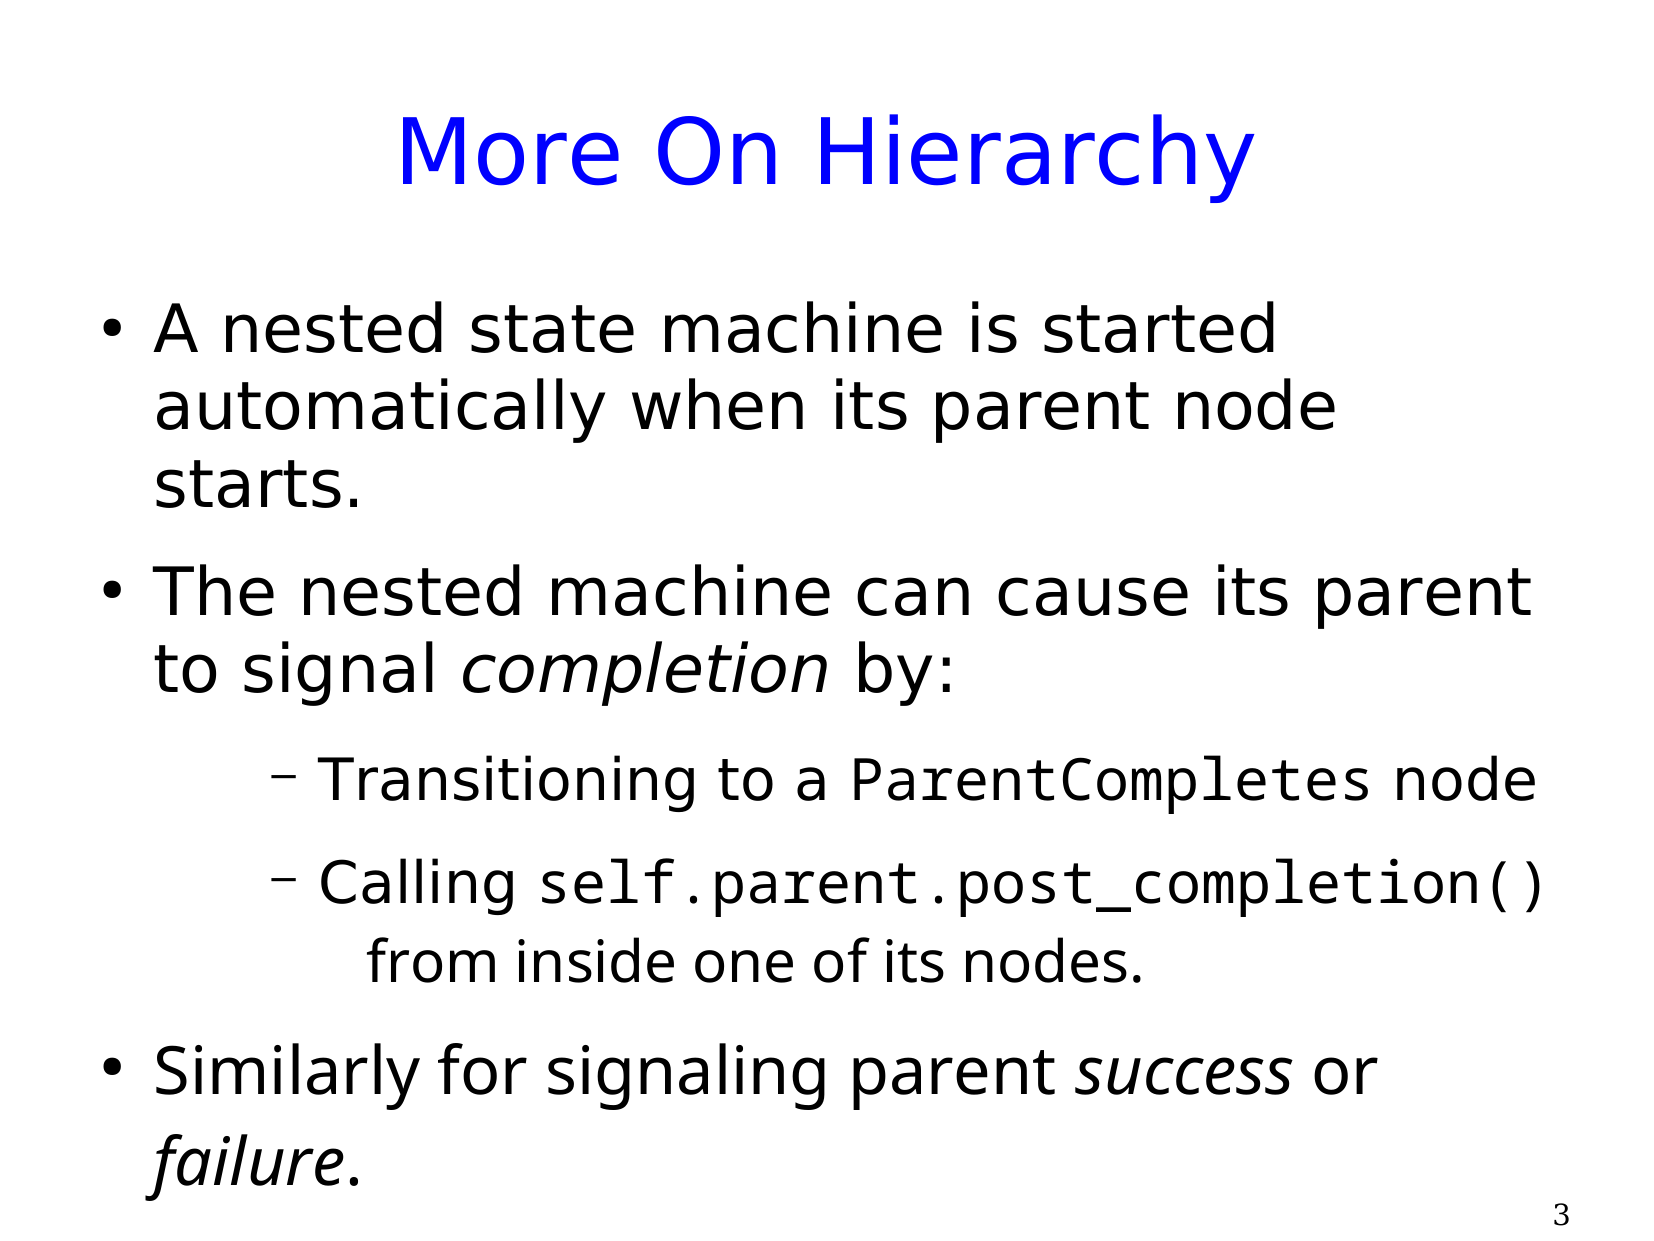

# More On Hierarchy
A nested state machine is started automatically when its parent node starts.
The nested machine can cause its parent to signal completion by:
Transitioning to a ParentCompletes node
Calling self.parent.post_completion() from inside one of its nodes.
Similarly for signaling parent success or failure.
3